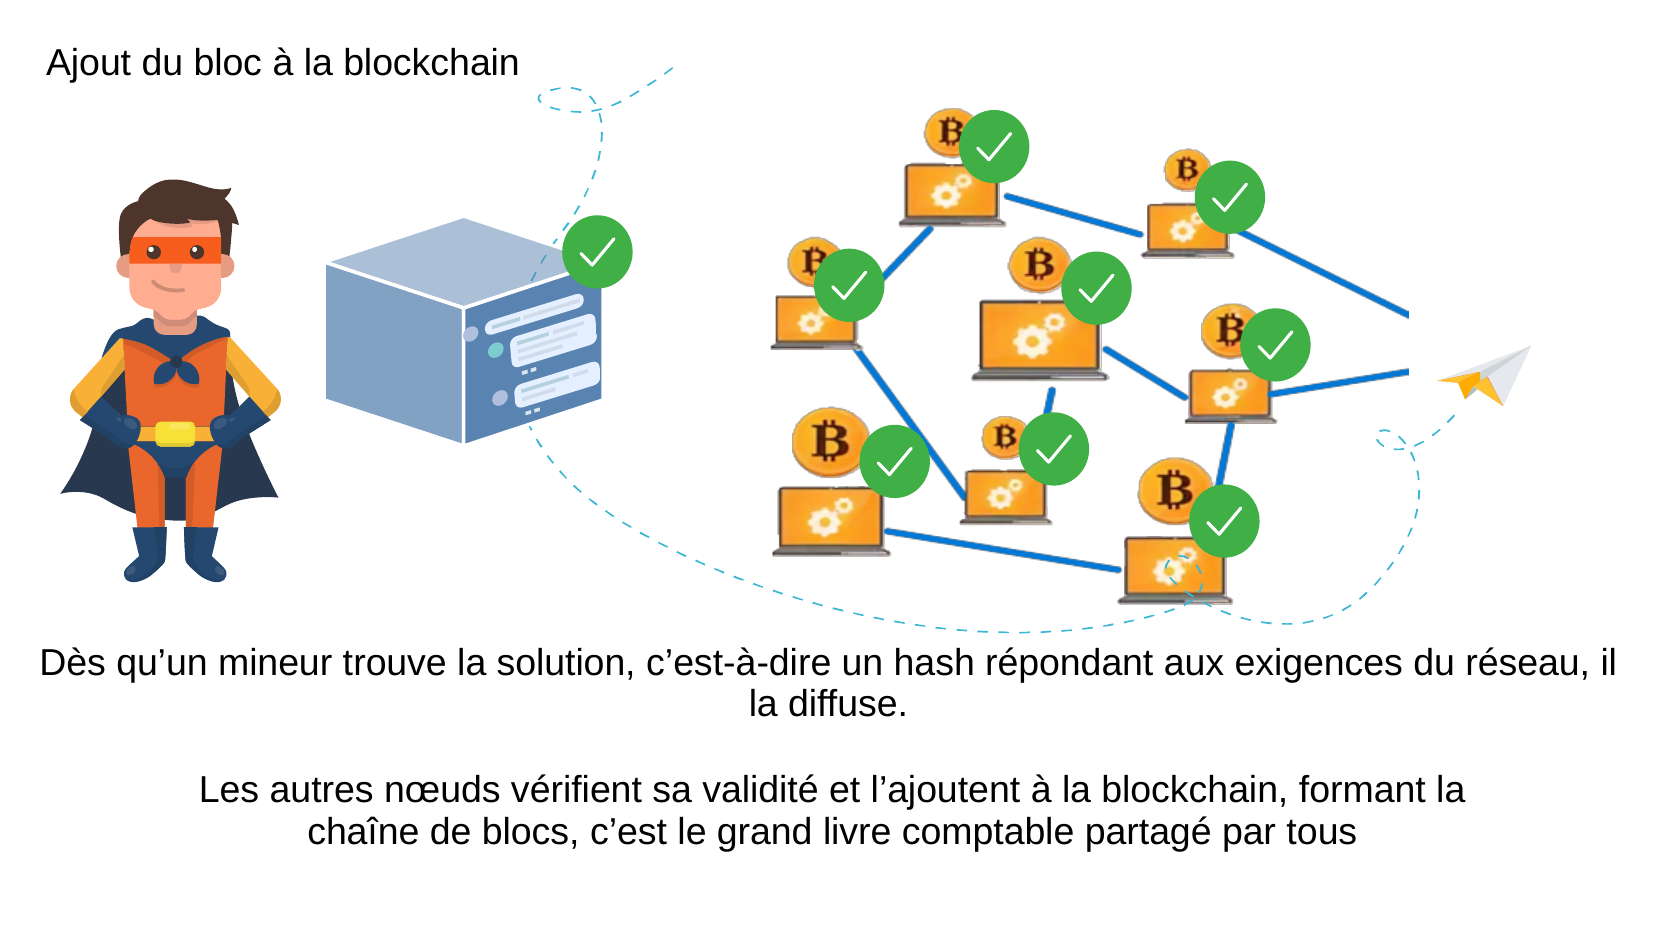

Ajout du bloc à la blockchain
Dès qu’un mineur trouve la solution, c’est-à-dire un hash répondant aux exigences du réseau, il la diffuse.
Les autres nœuds vérifient sa validité et l’ajoutent à la blockchain, formant la chaîne de blocs, c’est le grand livre comptable partagé par tous